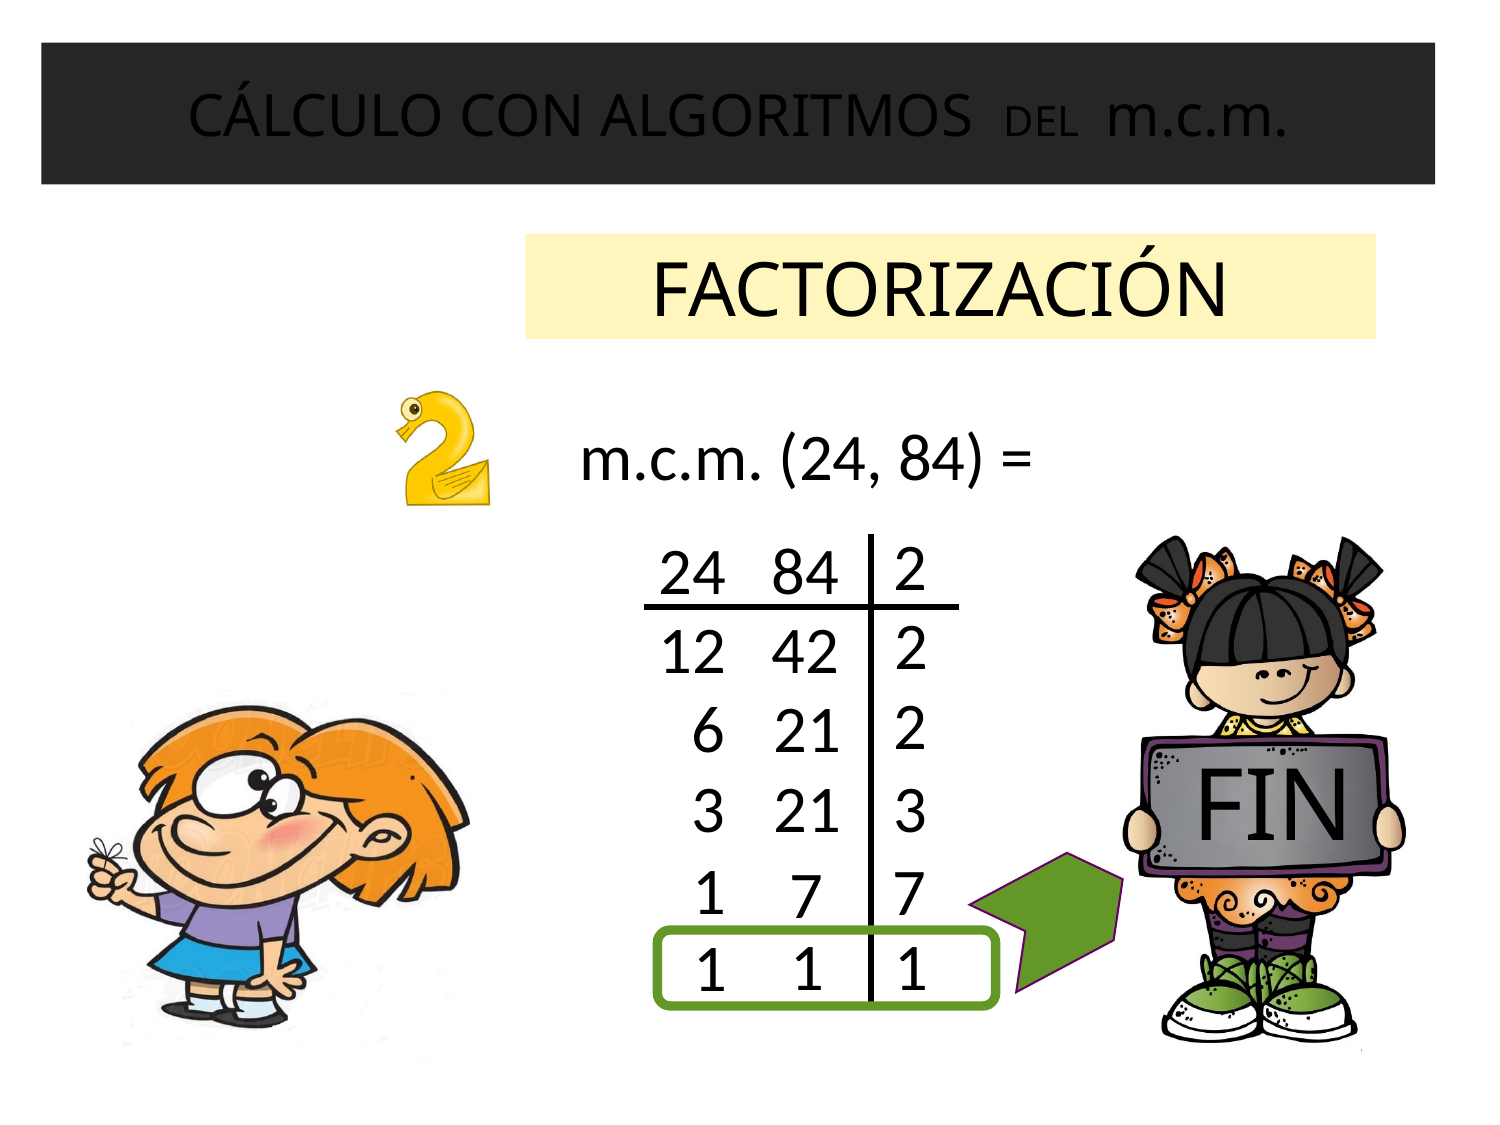

CÁLCULO CON ALGORITMOS DEL m.c.m.
FACTORIZACIÓN
m.c.m. (24, 84) =
2
24
84
2
12
42
2
6
21
FIN
3
21
3
1
7
7
1
1
1